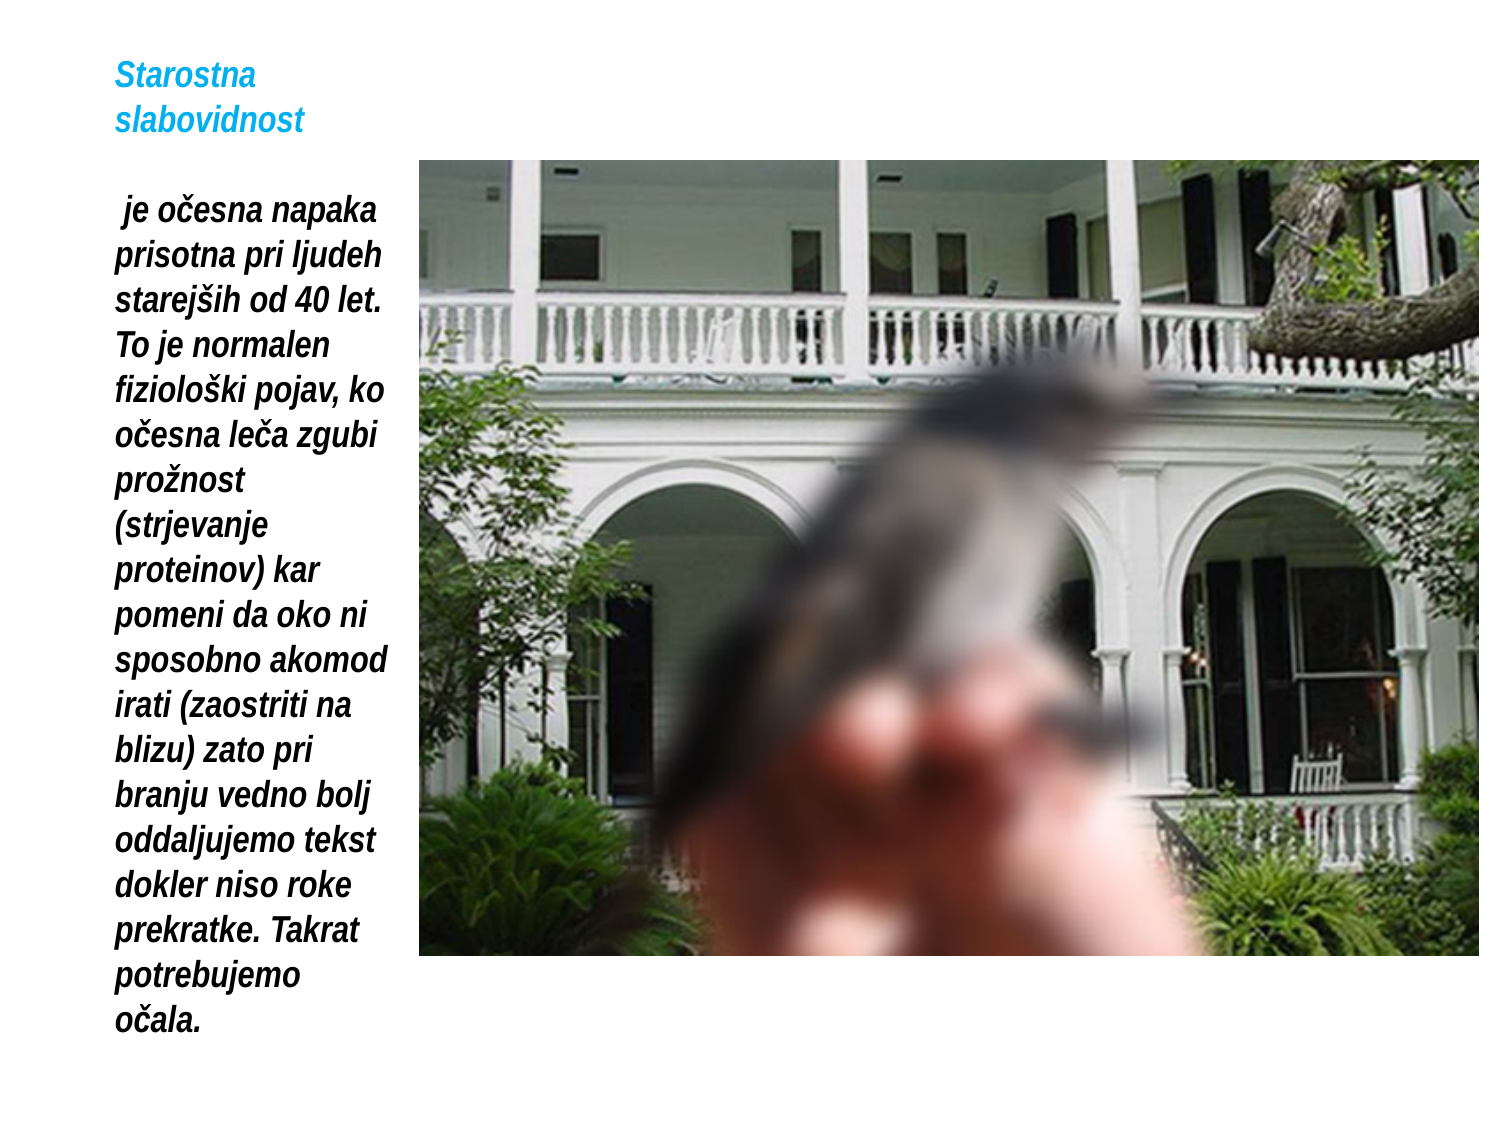

Starostna slabovidnost
 je očesna napaka prisotna pri ljudeh starejših od 40 let. To je normalen fiziološki pojav, ko očesna leča zgubi prožnost (strjevanje proteinov) kar pomeni da oko ni sposobno akomodirati (zaostriti na blizu) zato pri branju vedno bolj oddaljujemo tekst dokler niso roke prekratke. Takrat potrebujemo očala.